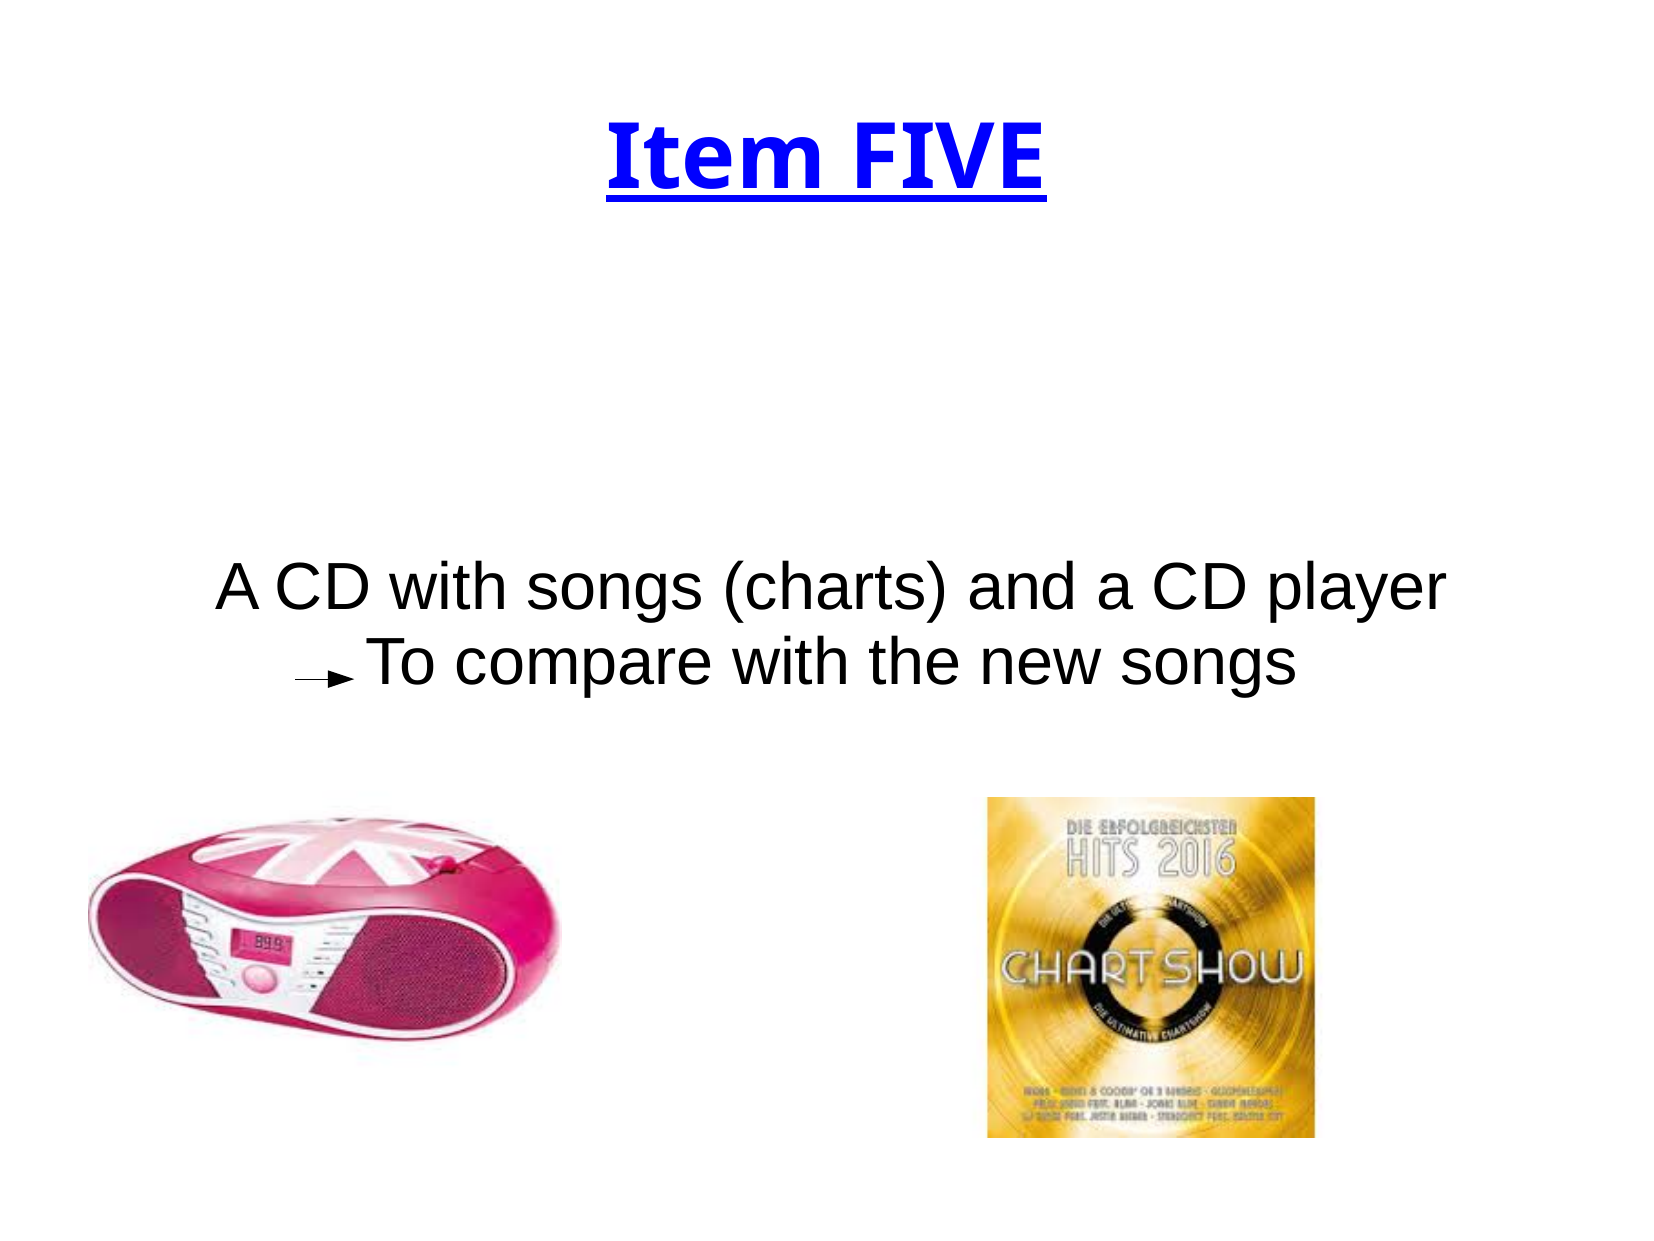

# Item FIVE
A CD with songs (charts) and a CD player
To compare with the new songs